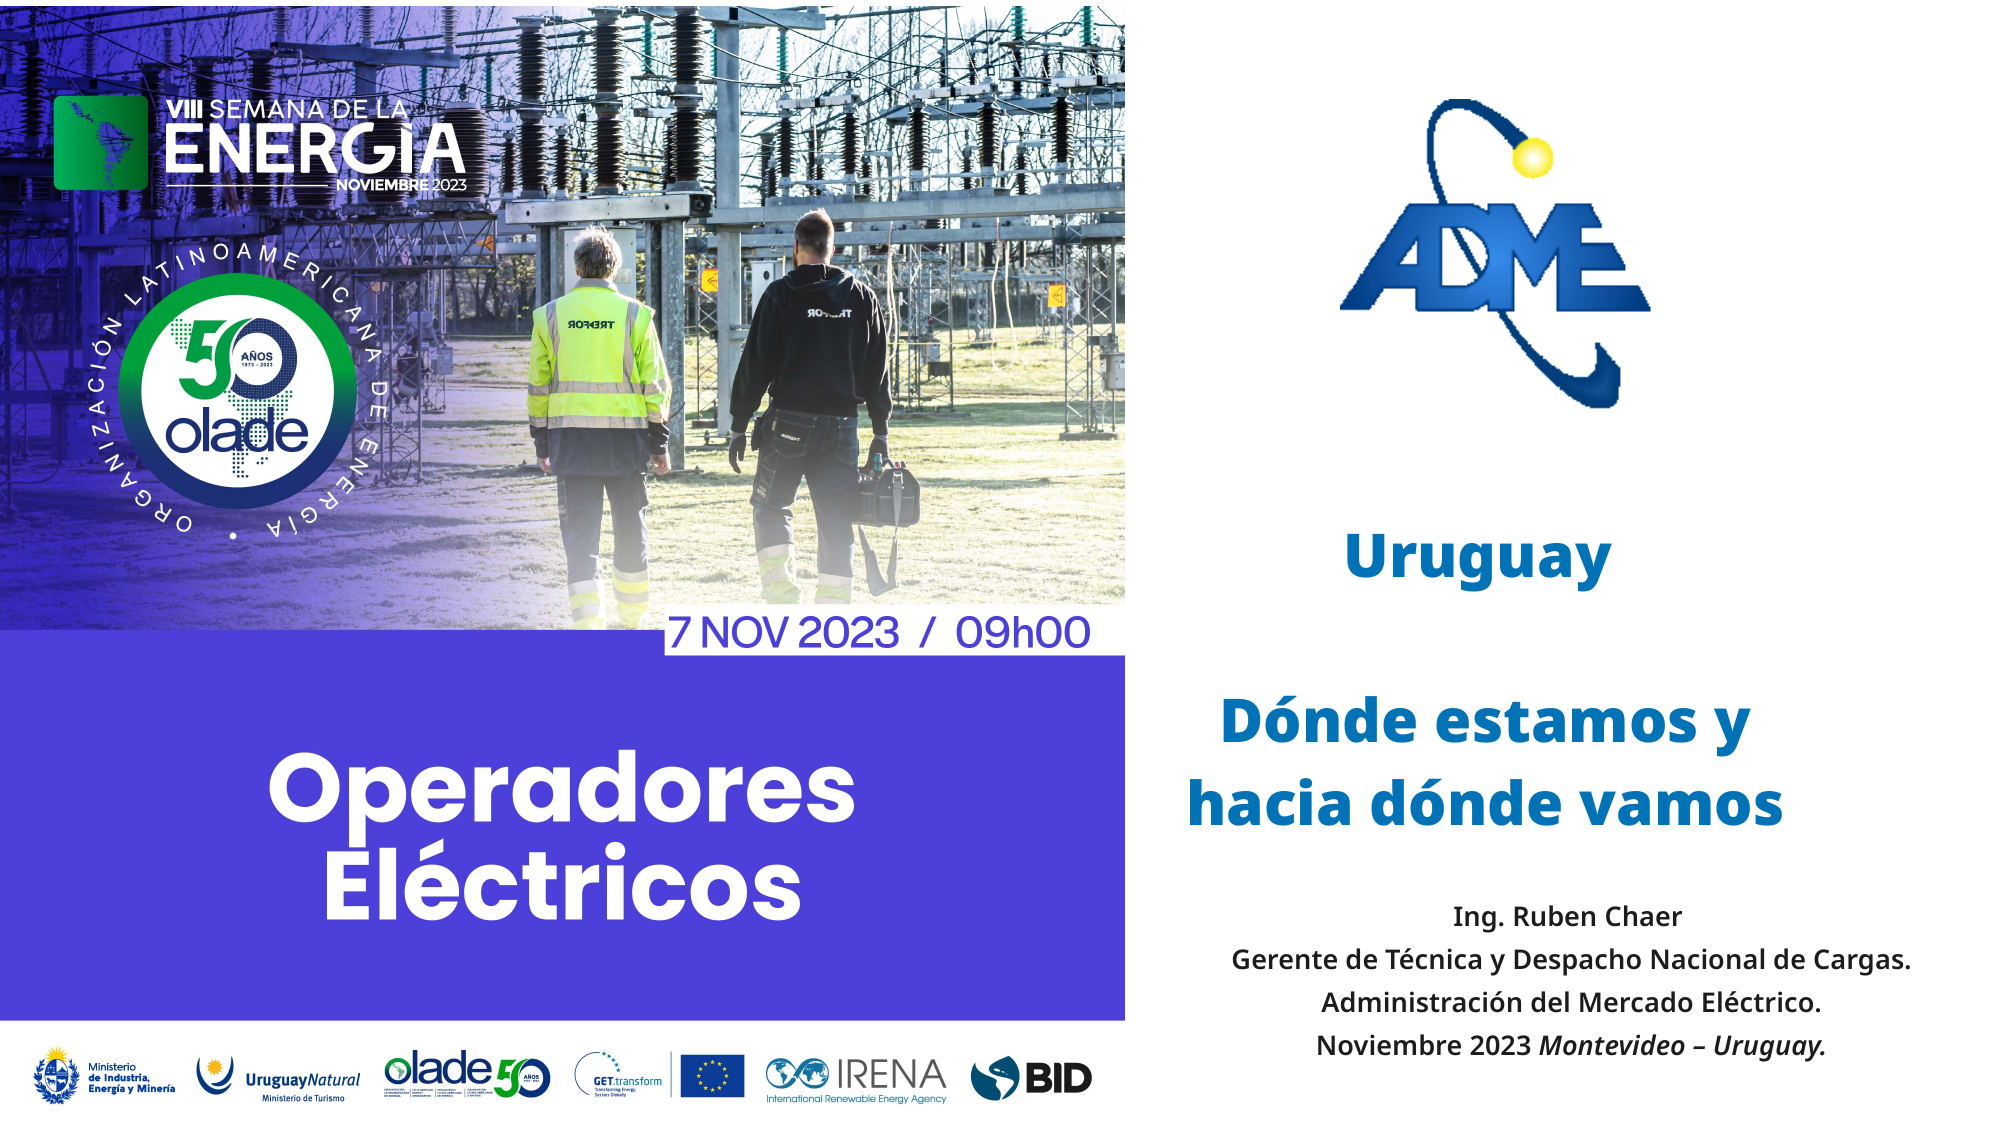

# Uruguay Dónde estamos y hacia dónde vamos
Ing. Ruben Chaer
Gerente de Técnica y Despacho Nacional de Cargas.
Administración del Mercado Eléctrico.
Noviembre 2023 Montevideo – Uruguay.